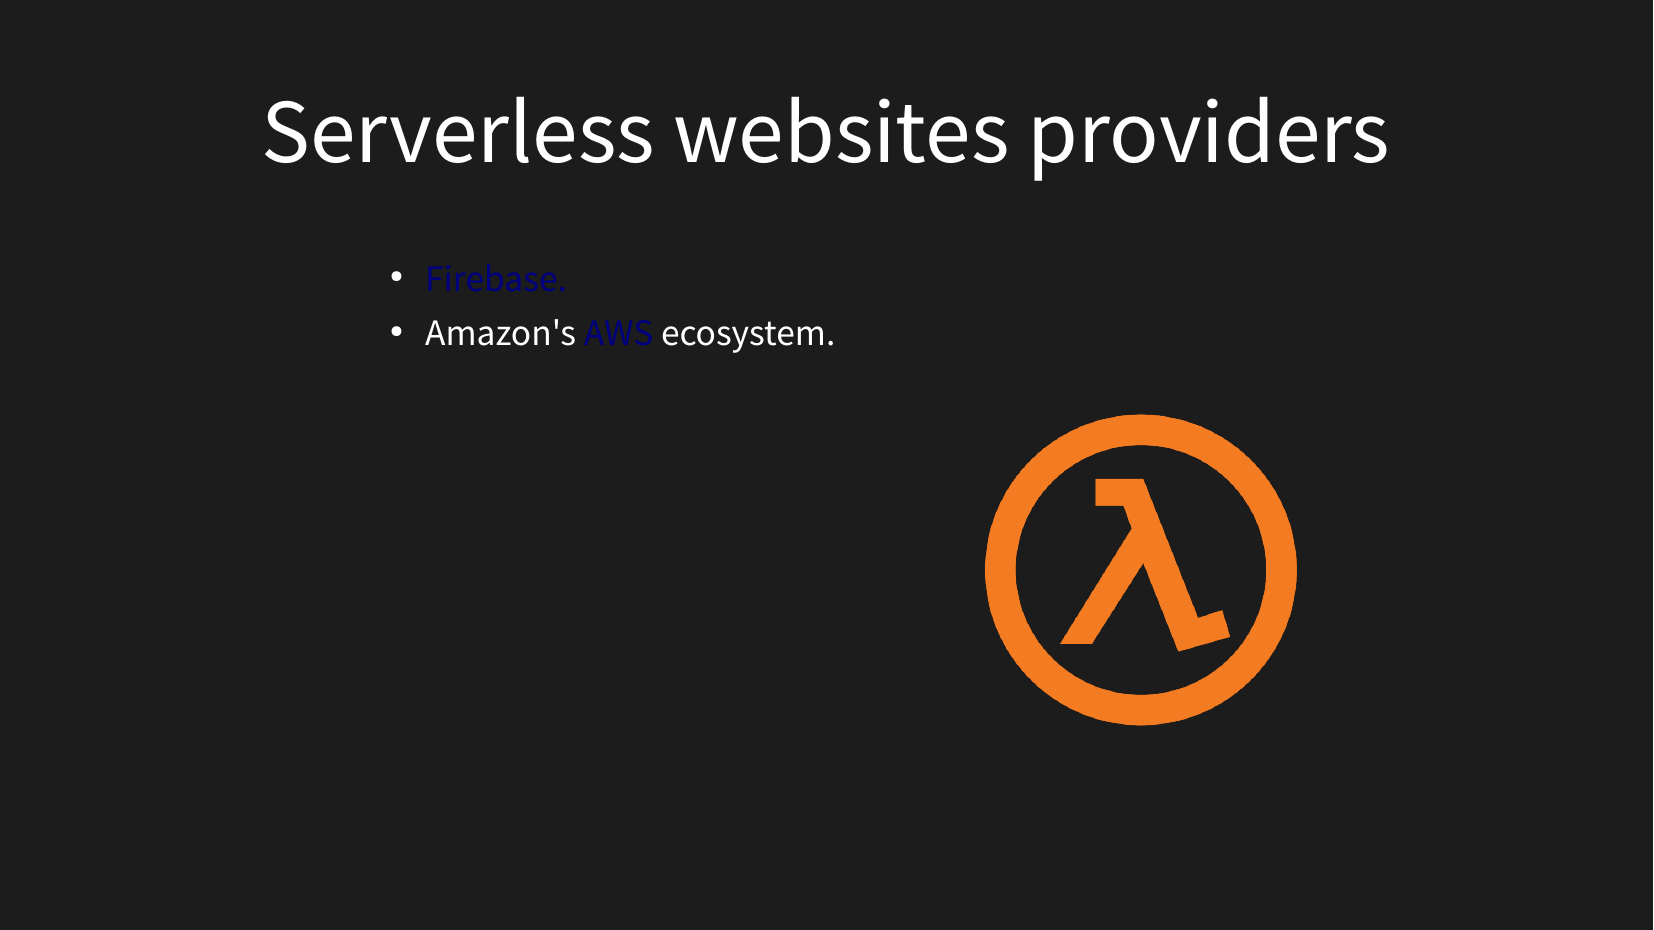

# Serverless websites providers
Firebase.
Amazon's AWS ecosystem.